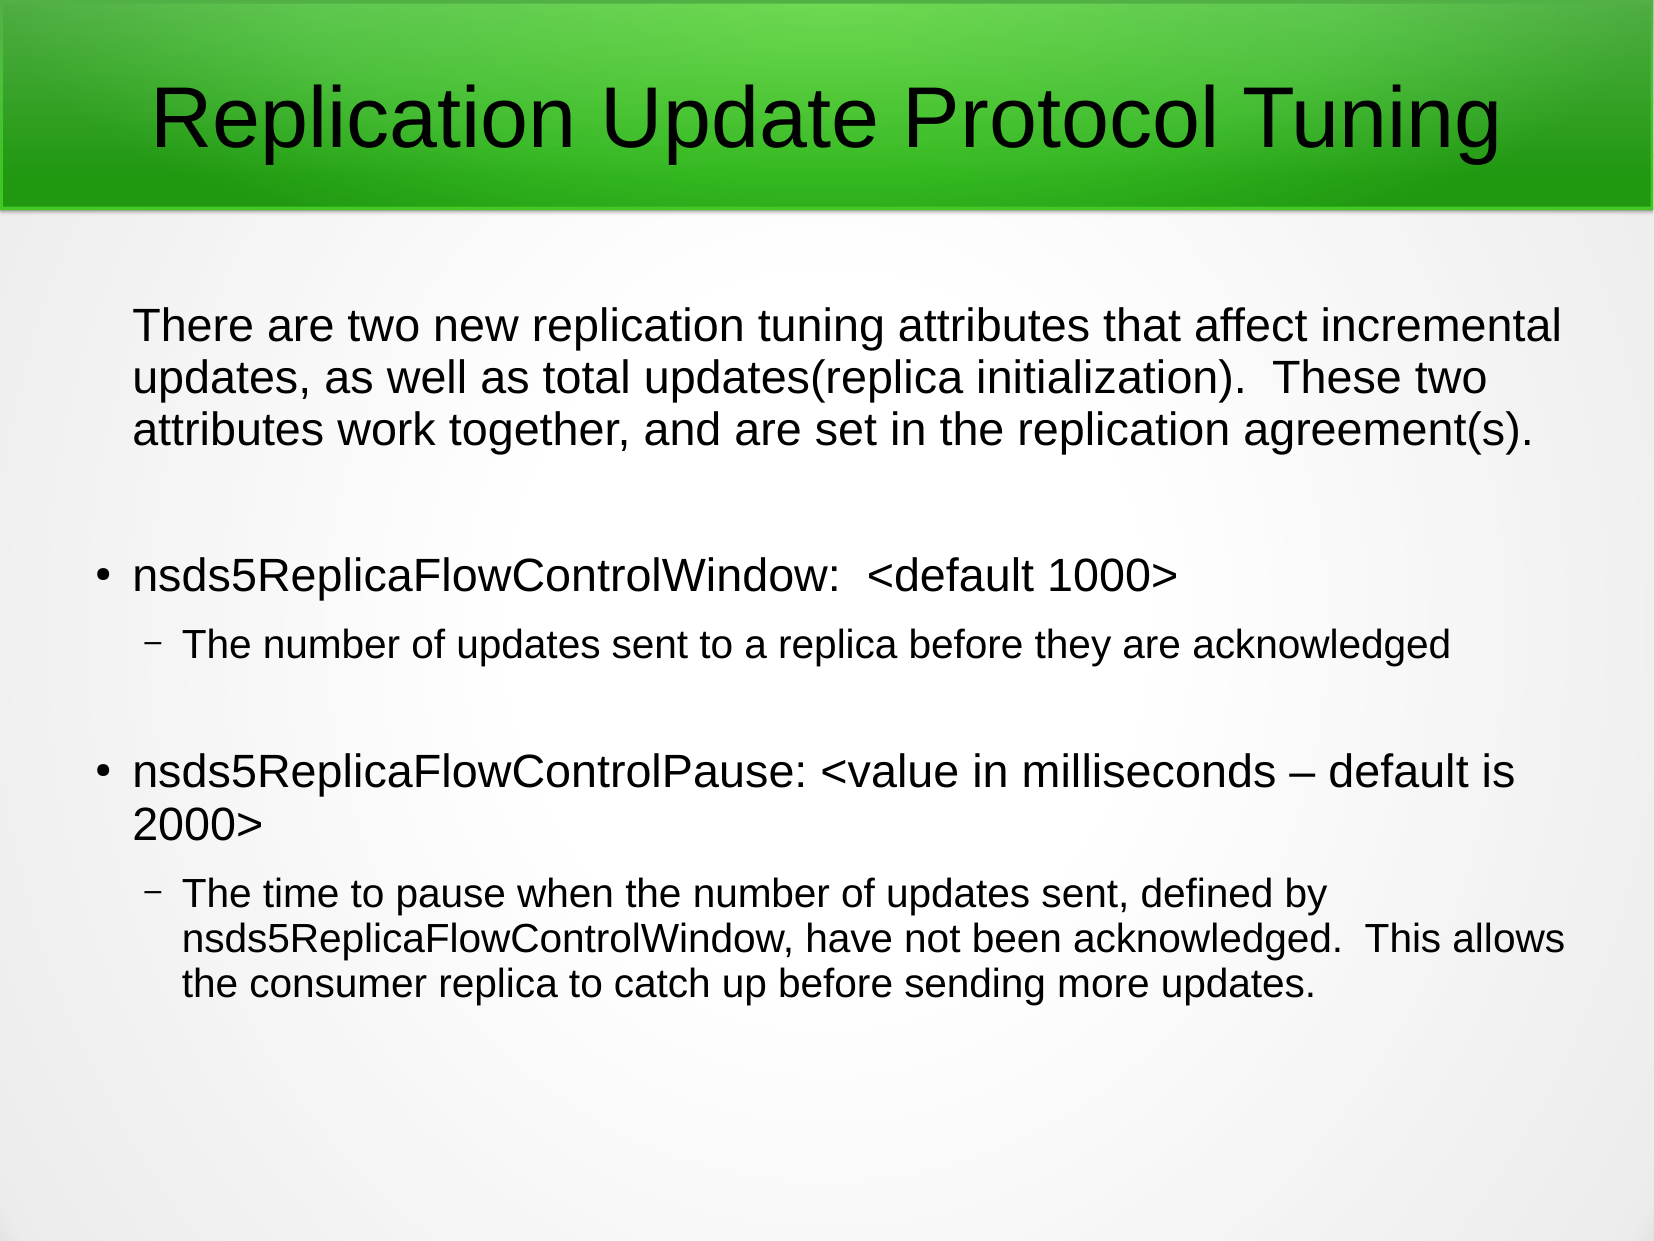

# Replication Update Protocol Tuning
There are two new replication tuning attributes that affect incremental updates, as well as total updates(replica initialization). These two attributes work together, and are set in the replication agreement(s).
nsds5ReplicaFlowControlWindow: <default 1000>
The number of updates sent to a replica before they are acknowledged
nsds5ReplicaFlowControlPause: <value in milliseconds – default is 2000>
The time to pause when the number of updates sent, defined by nsds5ReplicaFlowControlWindow, have not been acknowledged. This allows the consumer replica to catch up before sending more updates.